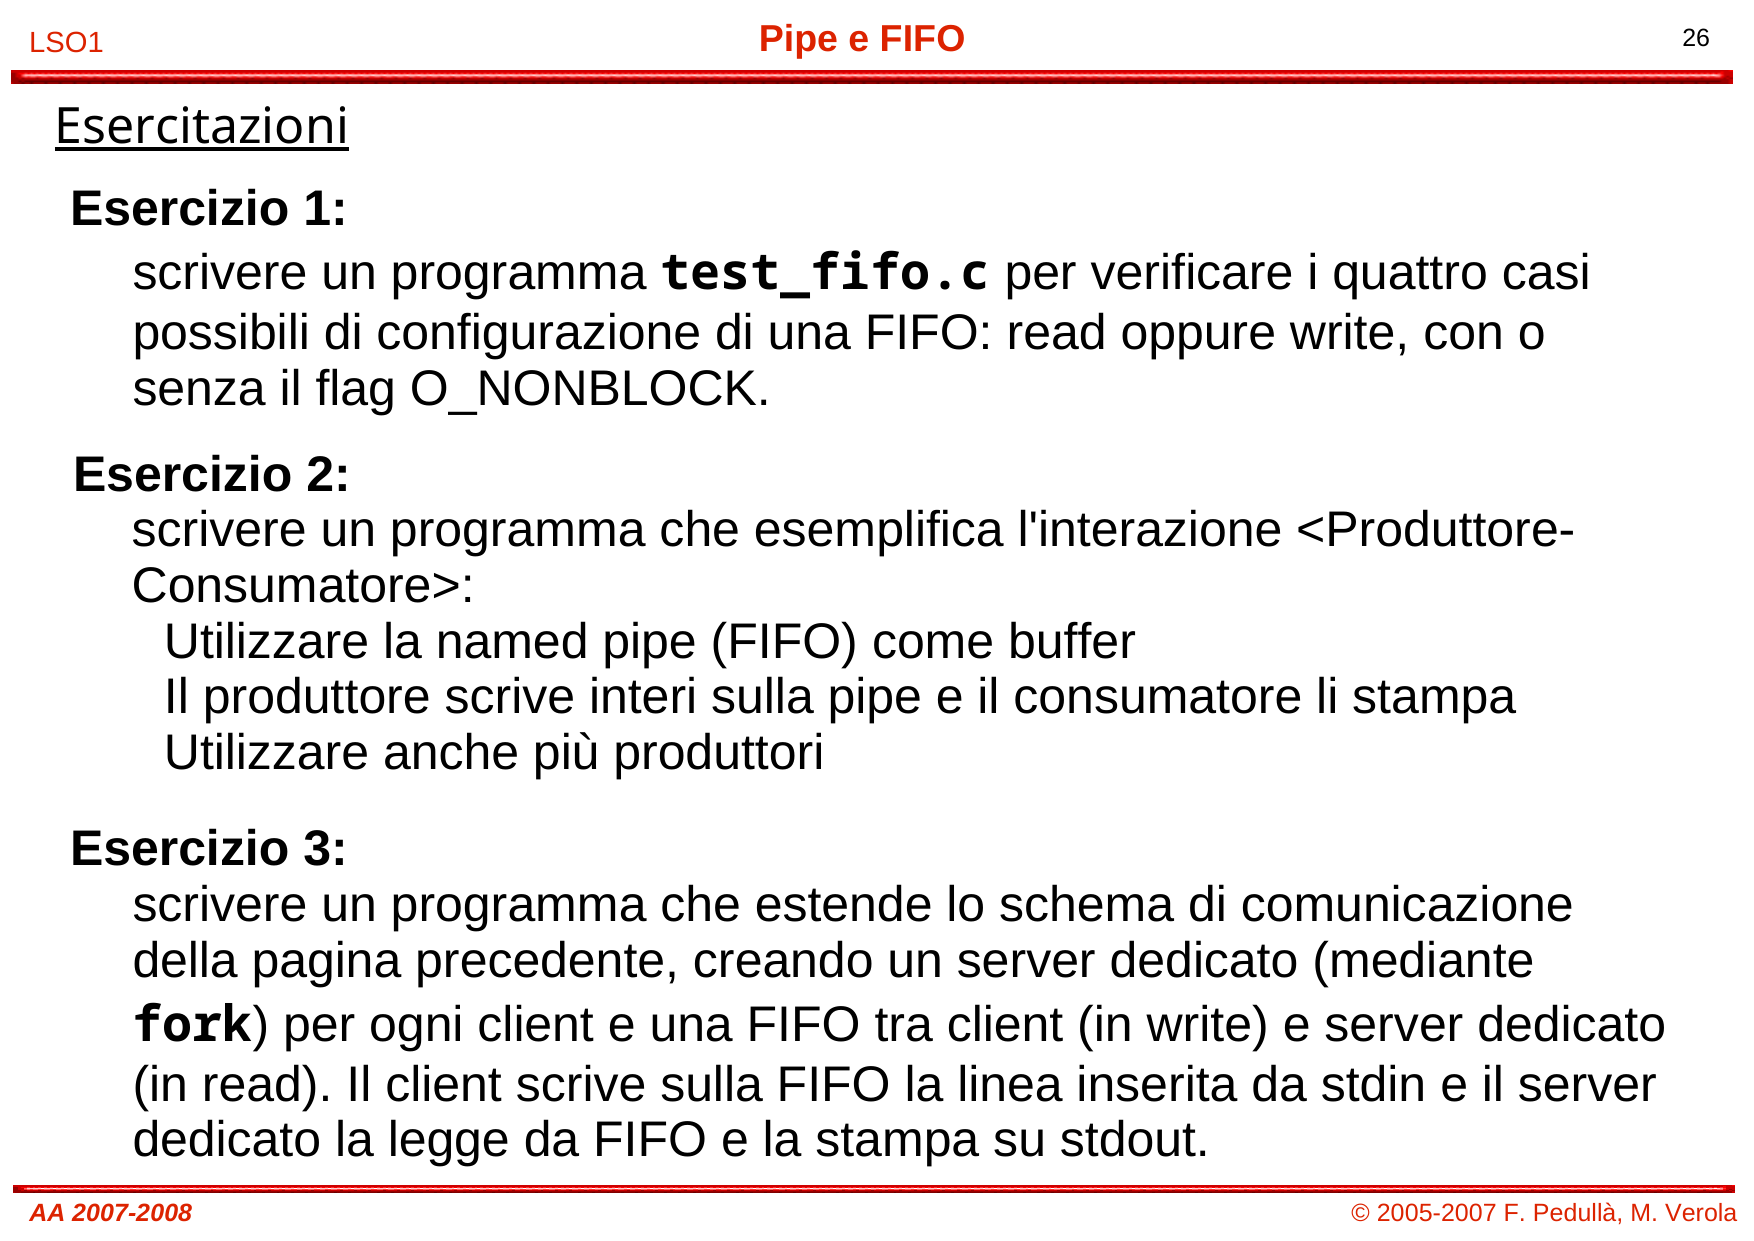

# Esercitazioni
Esercizio 1:
scrivere un programma test_fifo.c per verificare i quattro casi possibili di configurazione di una FIFO: read oppure write, con o senza il flag O_NONBLOCK.
Esercizio 2:
scrivere un programma che esemplifica l'interazione <Produttore-Consumatore>:
Utilizzare la named pipe (FIFO) come buffer
Il produttore scrive interi sulla pipe e il consumatore li stampa
Utilizzare anche più produttori
Esercizio 3:
scrivere un programma che estende lo schema di comunicazione della pagina precedente, creando un server dedicato (mediante fork) per ogni client e una FIFO tra client (in write) e server dedicato (in read). Il client scrive sulla FIFO la linea inserita da stdin e il server dedicato la legge da FIFO e la stampa su stdout.